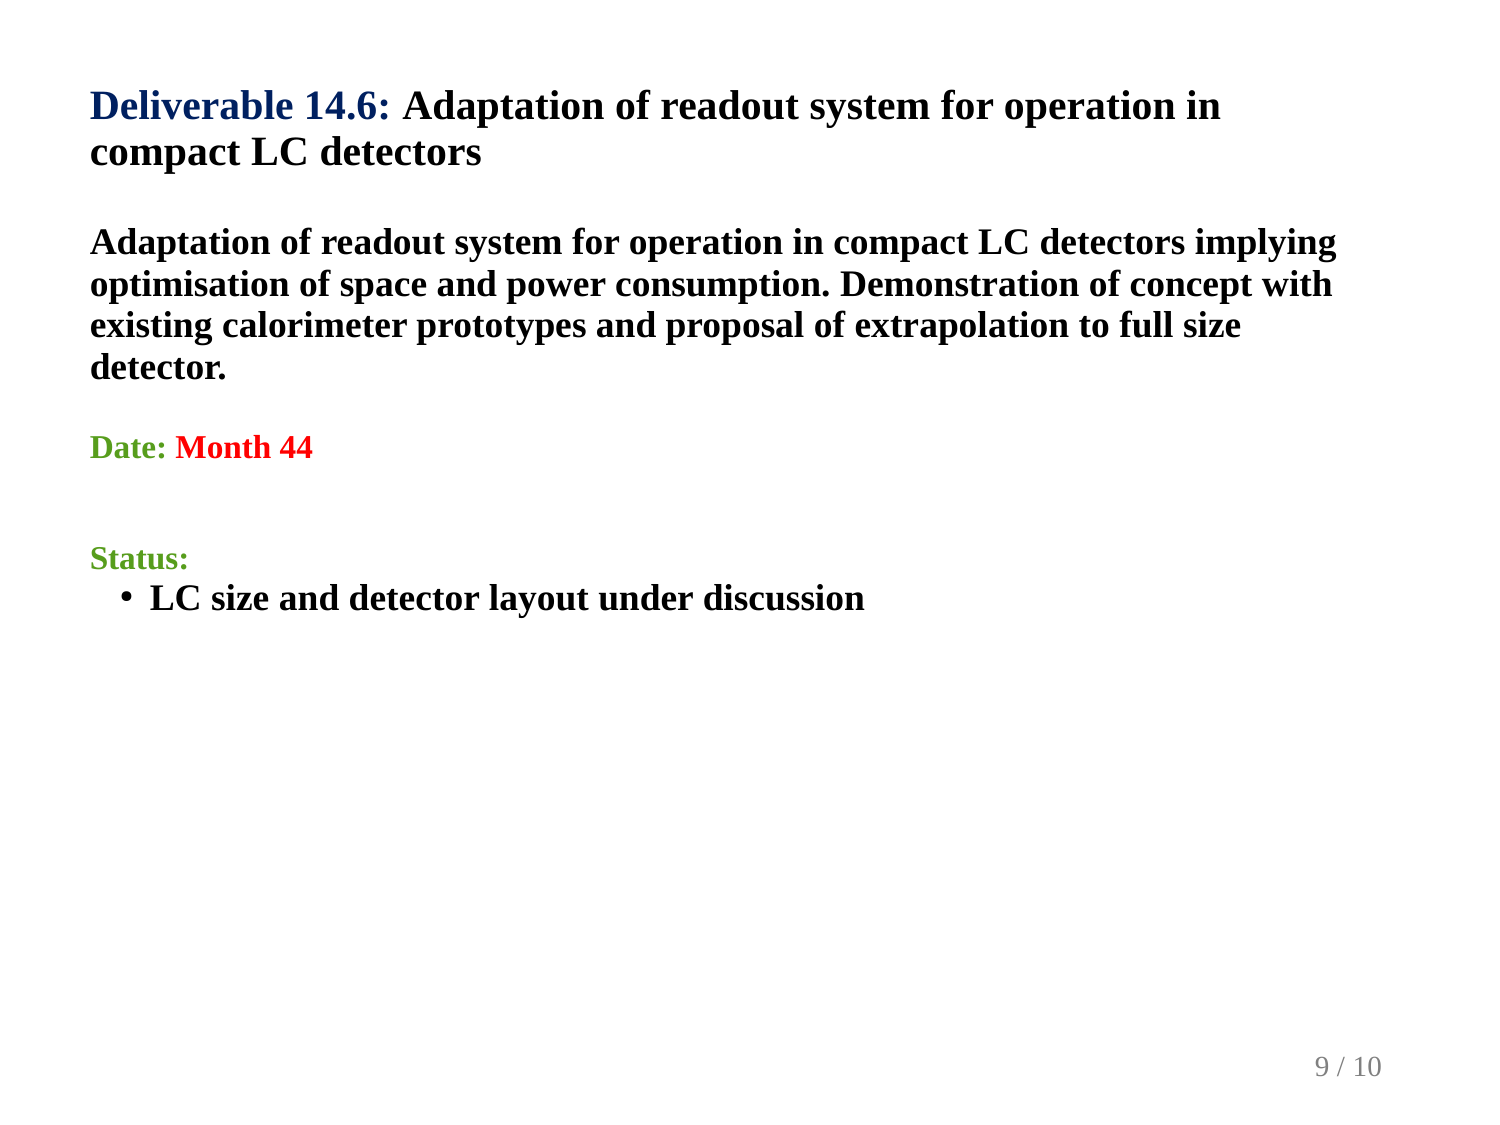

Deliverable 14.6: Adaptation of readout system for operation in compact LC detectors
Adaptation of readout system for operation in compact LC detectors implying optimisation of space and power consumption. Demonstration of concept with existing calorimeter prototypes and proposal of extrapolation to full size detector.
Date: Month 44
Status:
LC size and detector layout under discussion
9